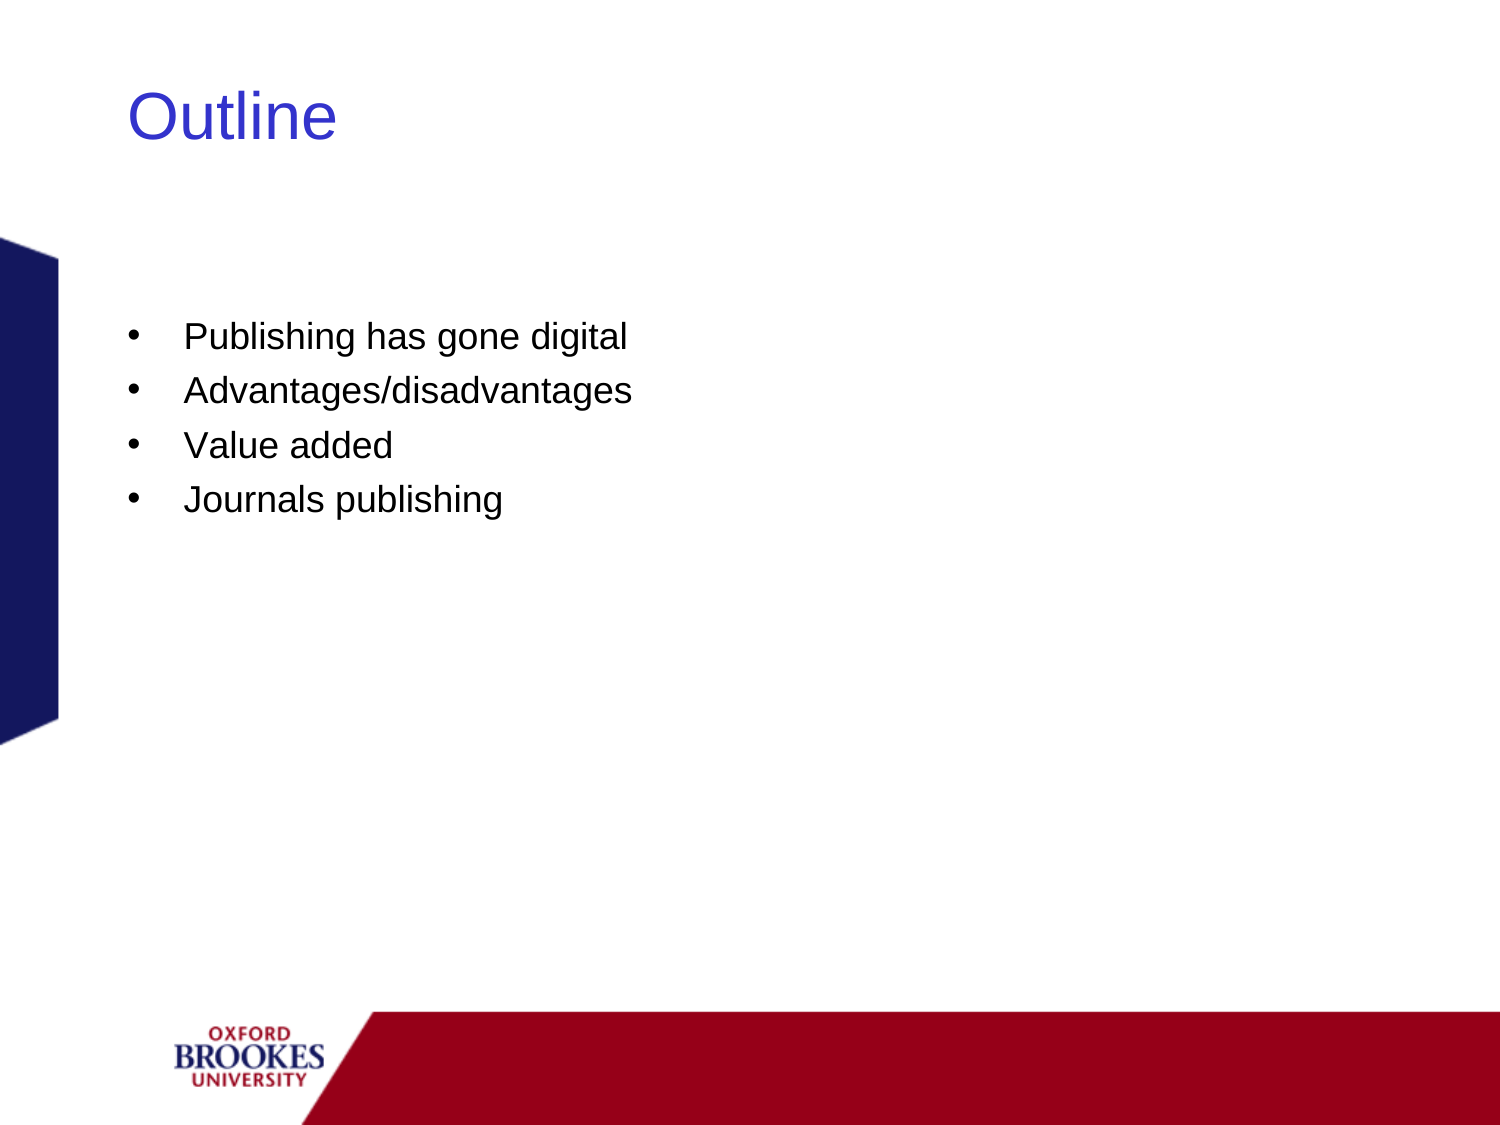

# Outline
Publishing has gone digital
Advantages/disadvantages
Value added
Journals publishing